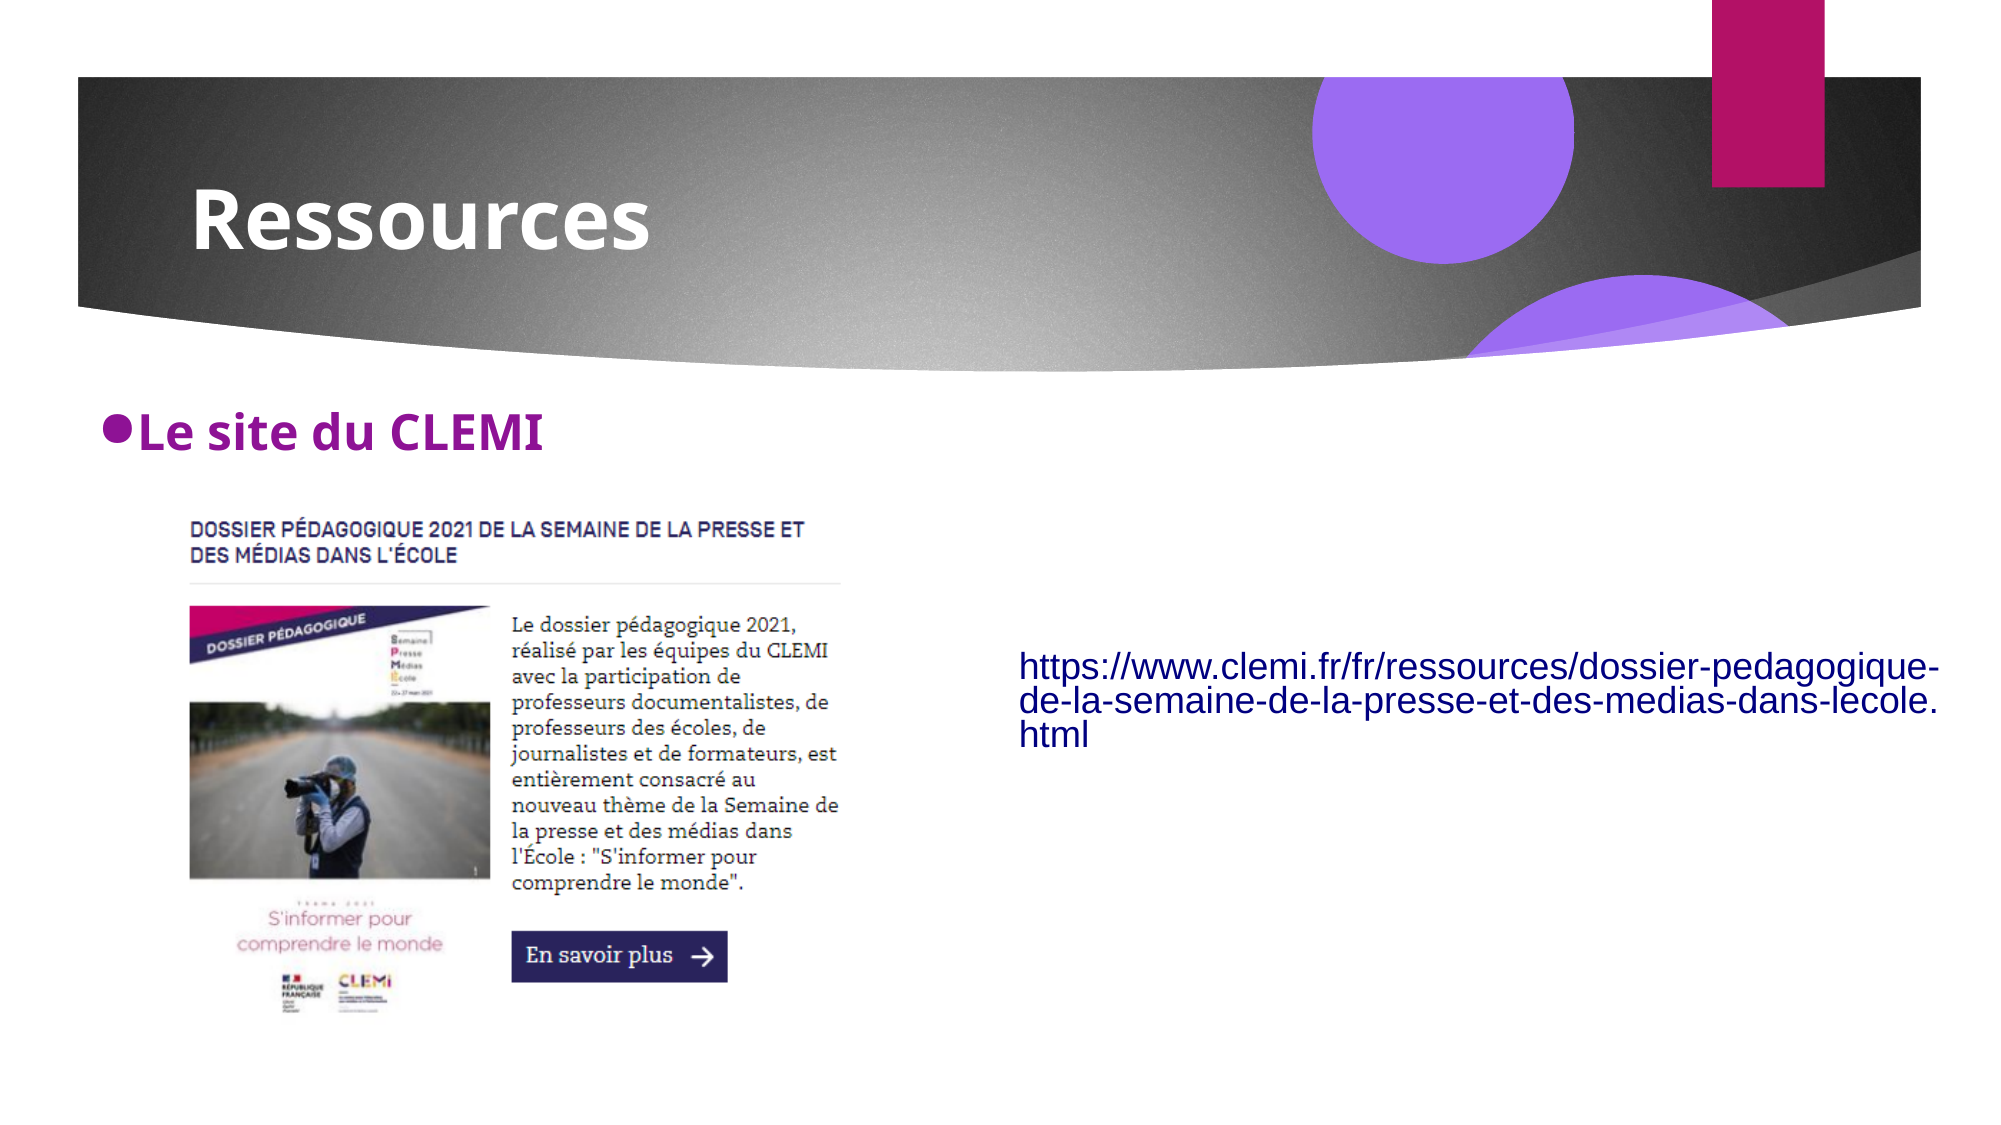

# Ressources
Le site du CLEMI
https://www.clemi.fr/fr/ressources/dossier-pedagogique-de-la-semaine-de-la-presse-et-des-medias-dans-lecole.html